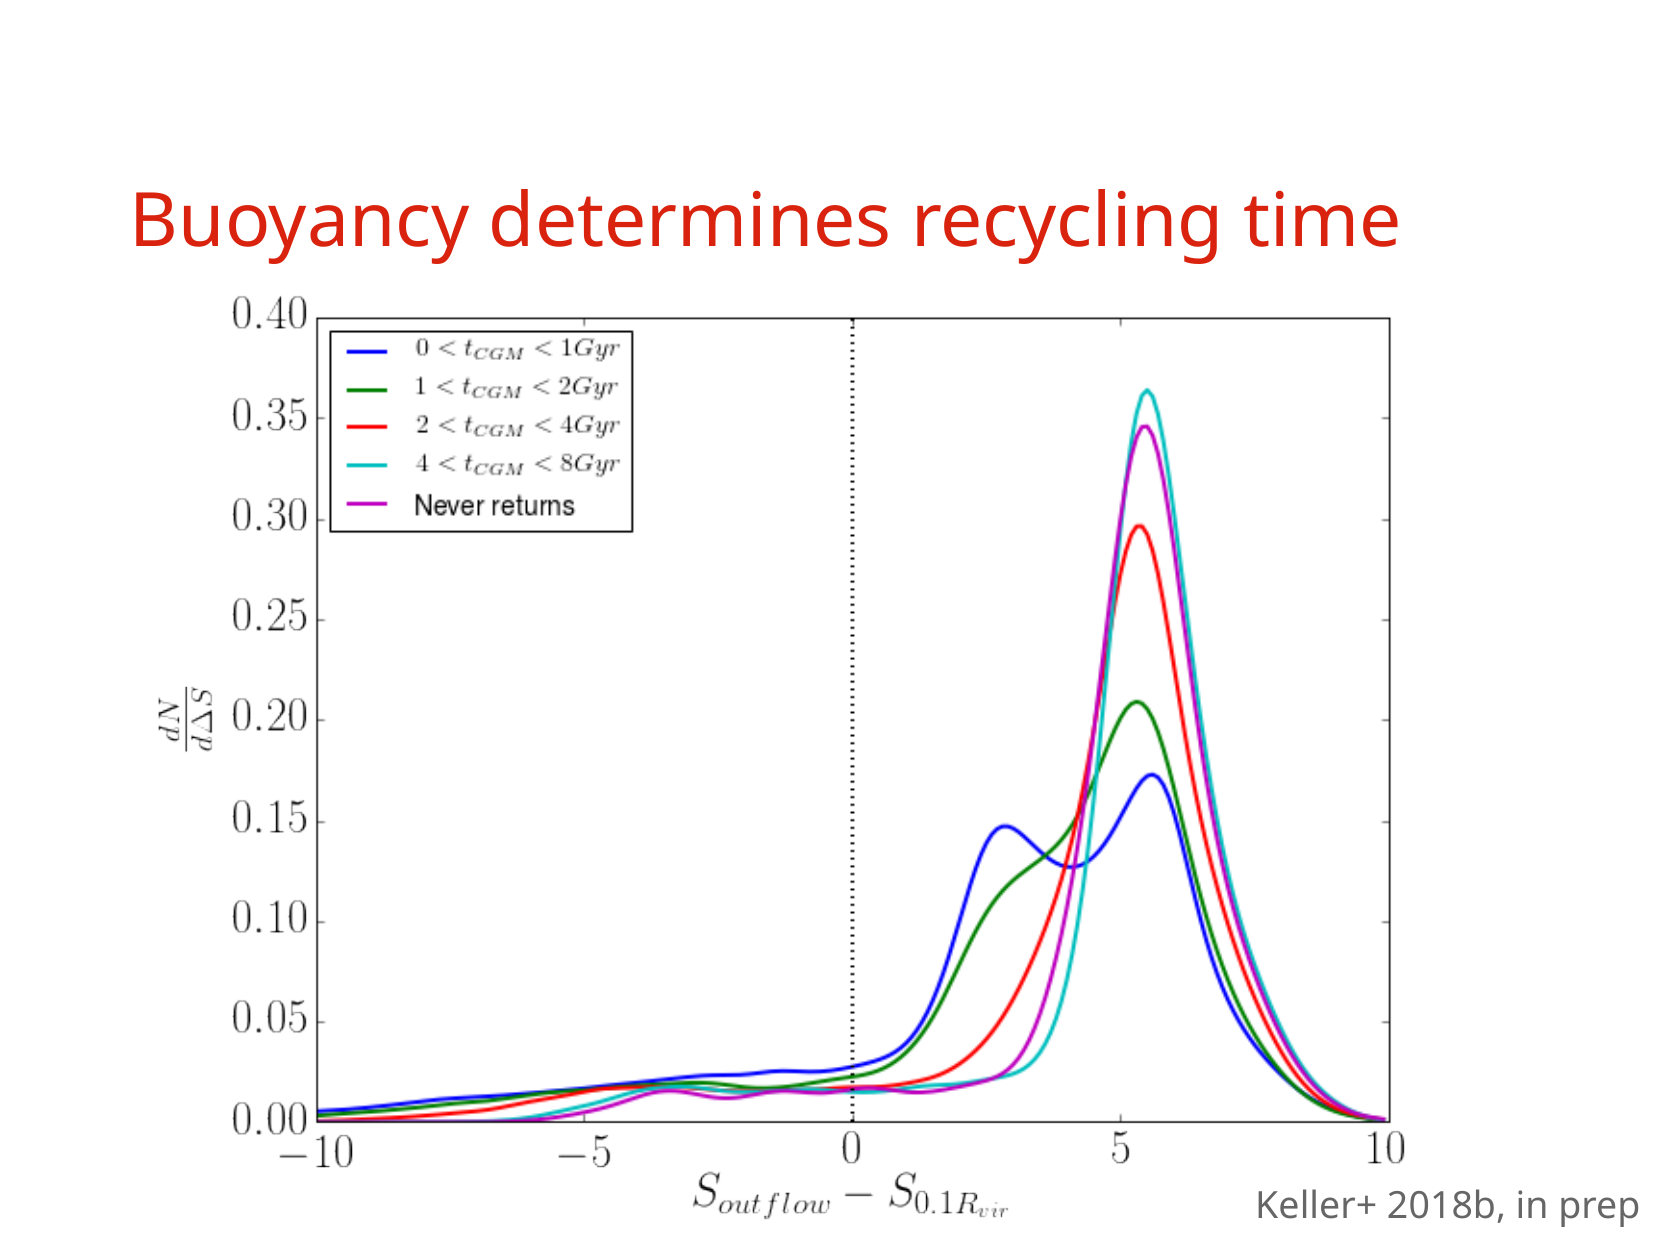

# Buoyancy determines recycling time
Keller+ 2018b, in prep